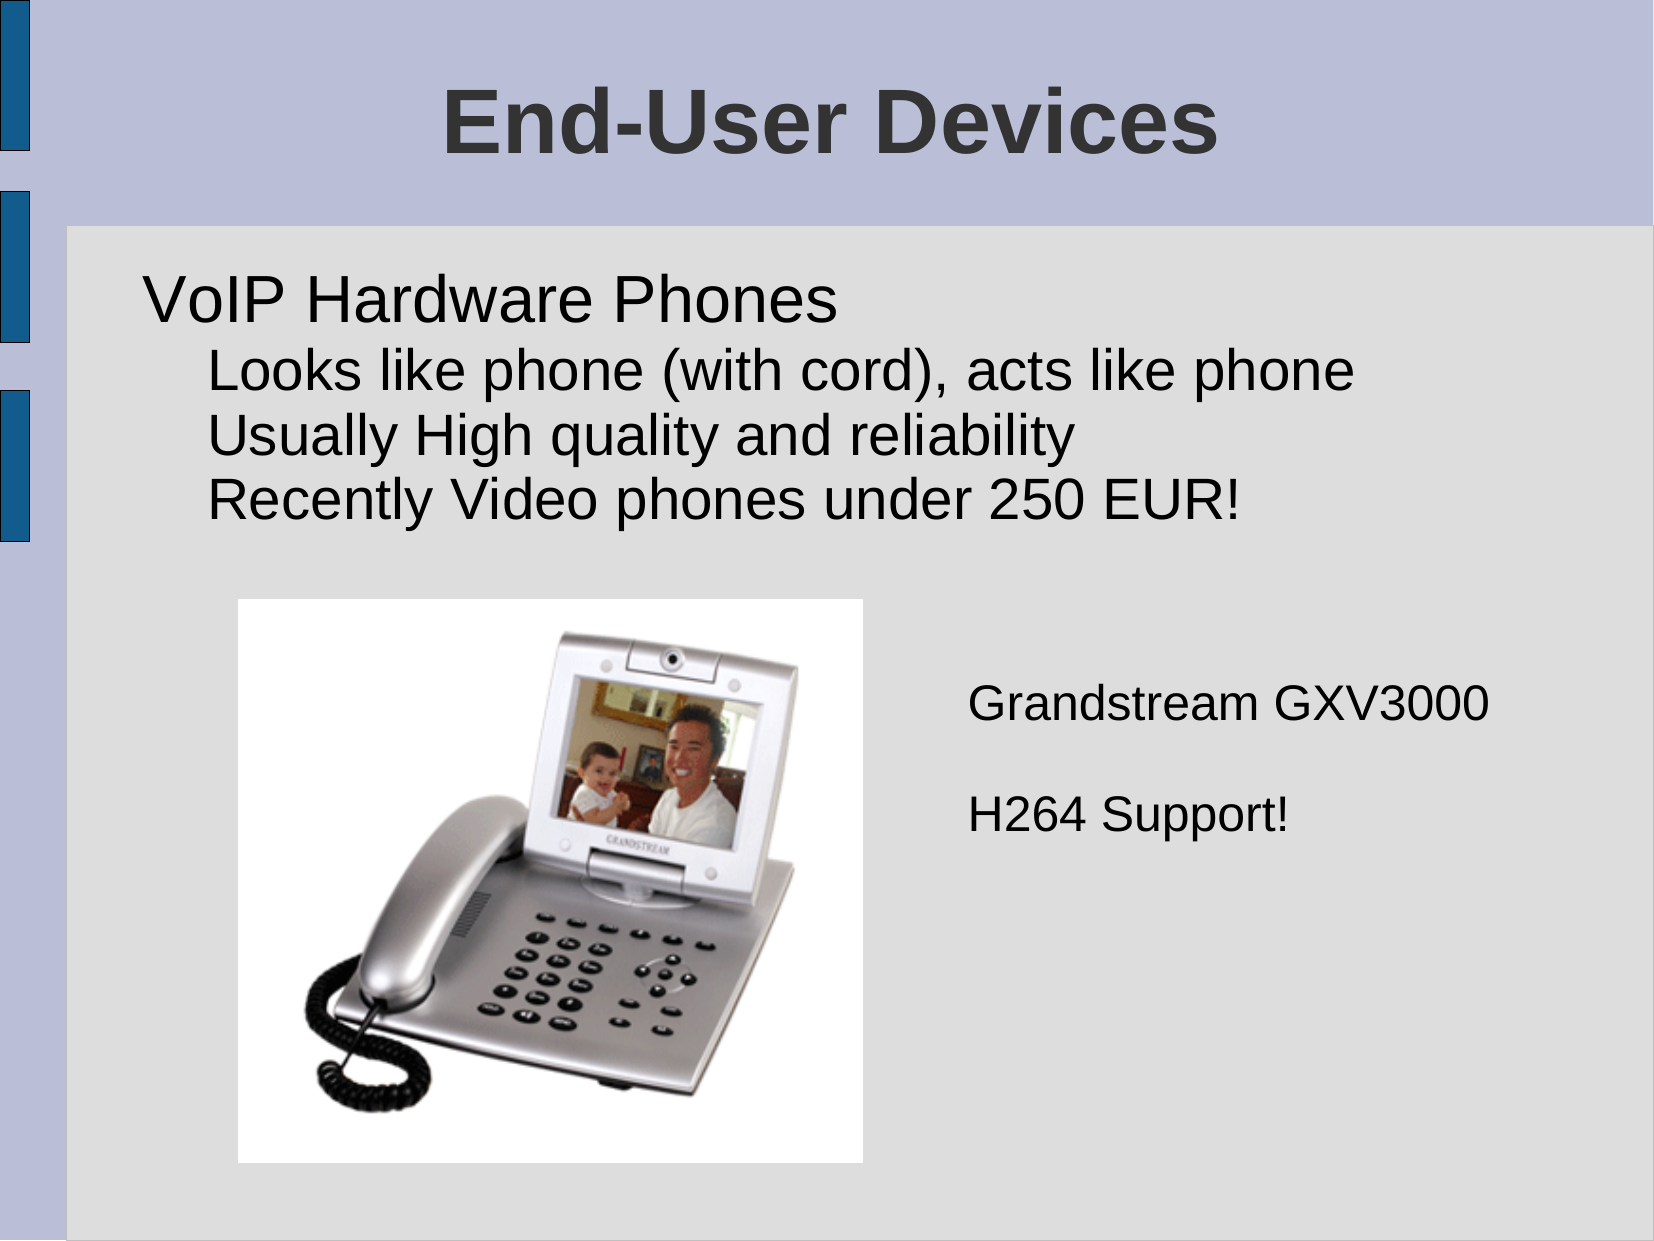

# End-User Devices
 VoIP Hardware Phones
Looks like phone (with cord), acts like phone
Usually High quality and reliability
Recently Video phones under 250 EUR!
Grandstream GXV3000
H264 Support!